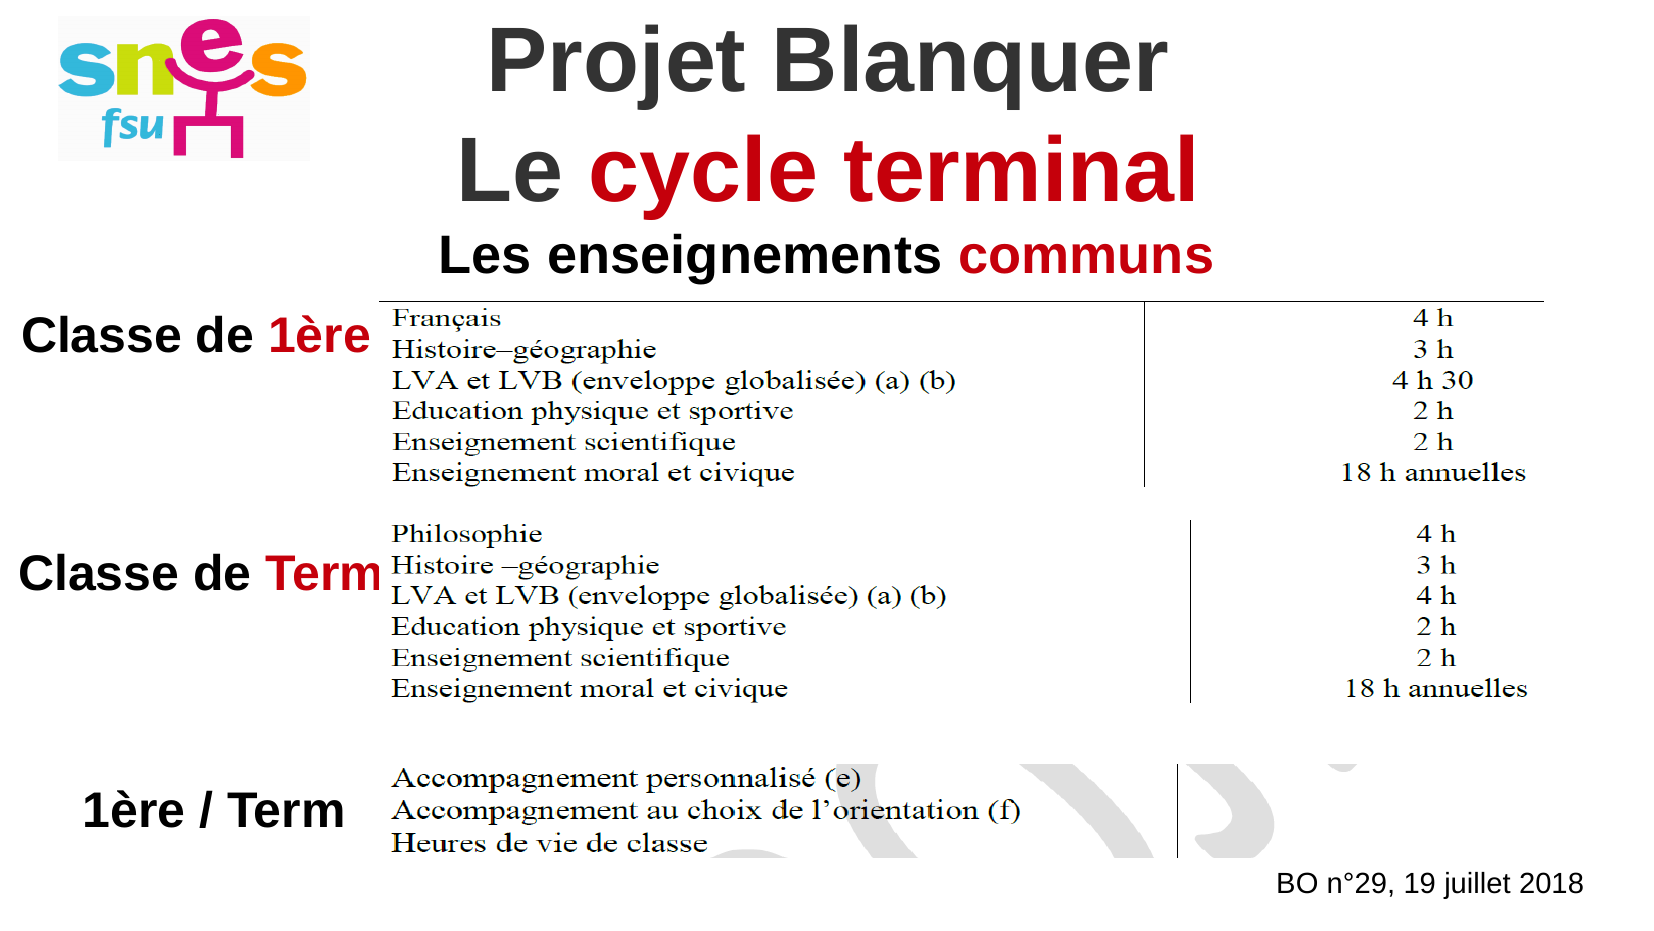

# Projet Blanquer Le cycle terminal
Les enseignements communs
Classe de 1ère
Classe de Term.
1ère / Term
BO n°29, 19 juillet 2018